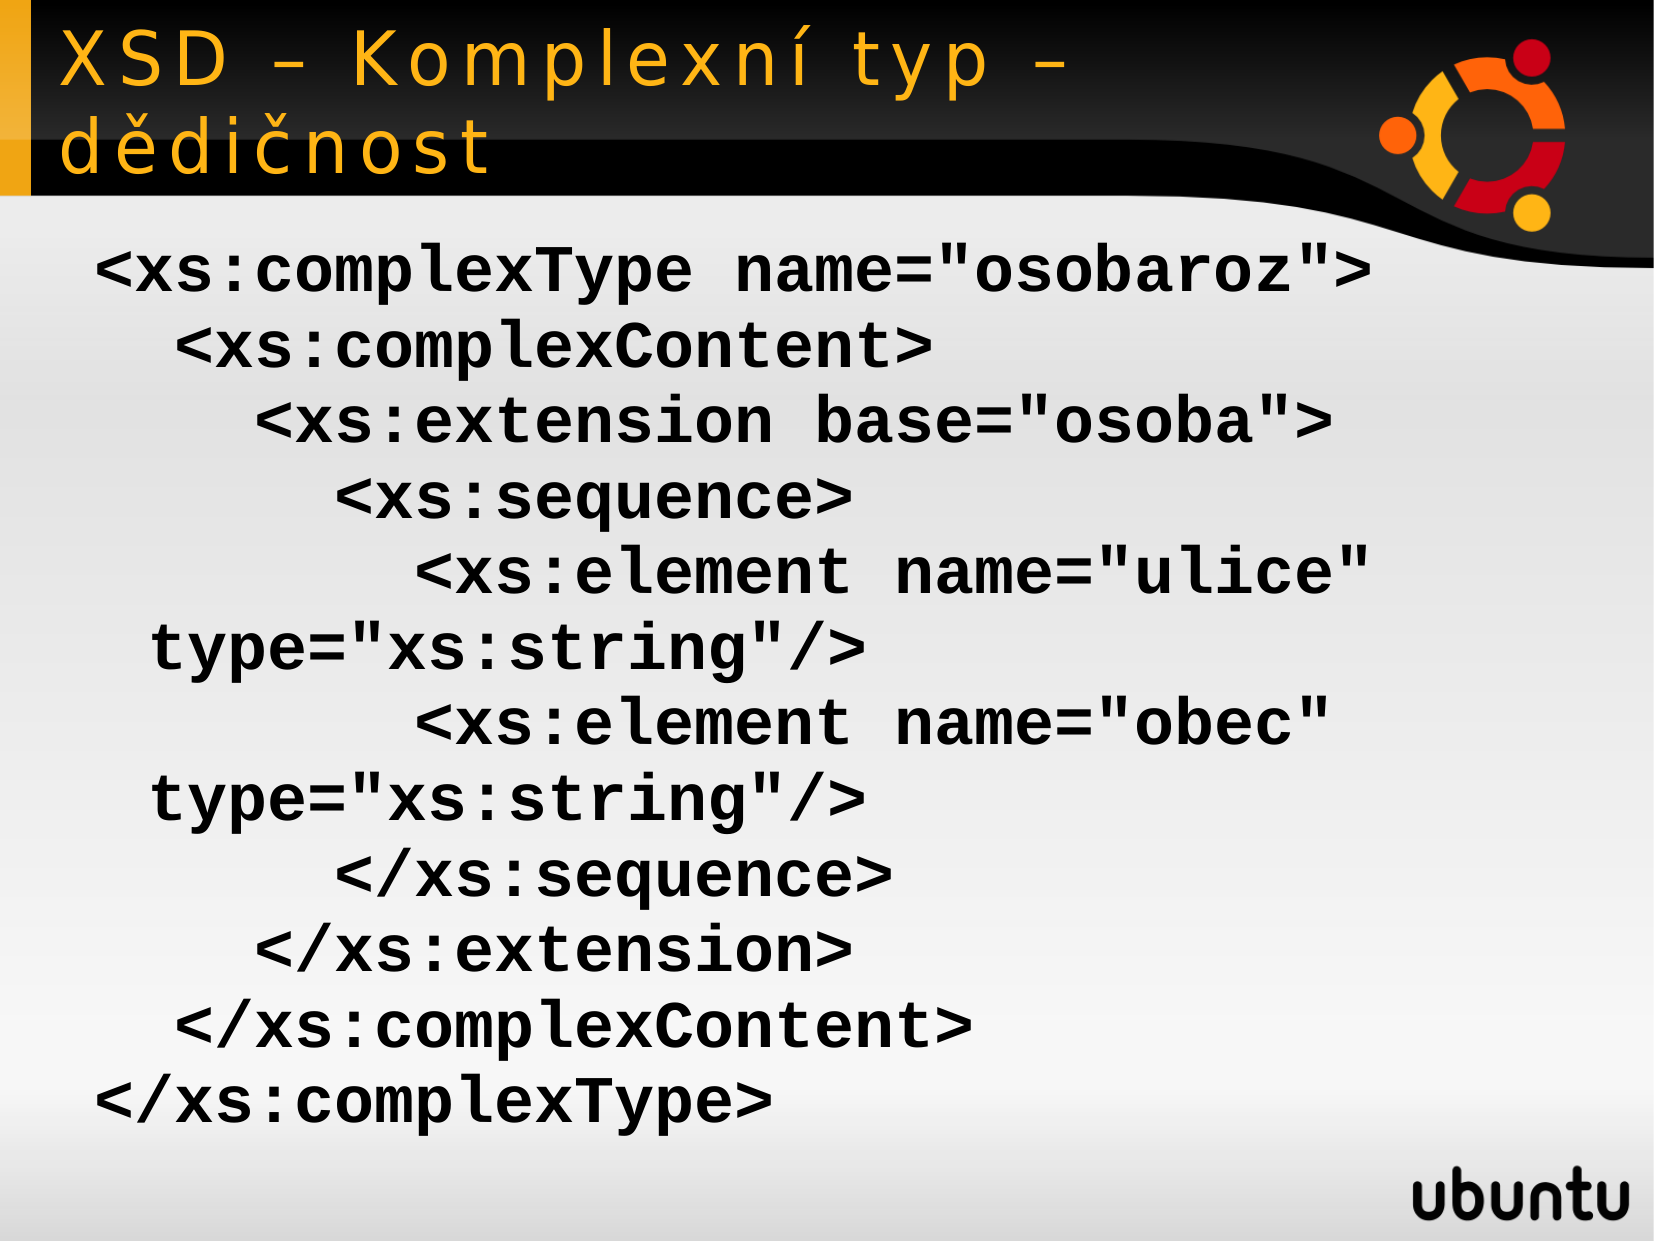

# XSD – Komplexní typ – dědičnost
<xs:complexType name="osobaroz">
 <xs:complexContent>
 <xs:extension base="osoba">
 <xs:sequence>
 <xs:element name="ulice" type="xs:string"/>
 <xs:element name="obec" type="xs:string"/>
 </xs:sequence>
 </xs:extension>
 </xs:complexContent>
</xs:complexType>